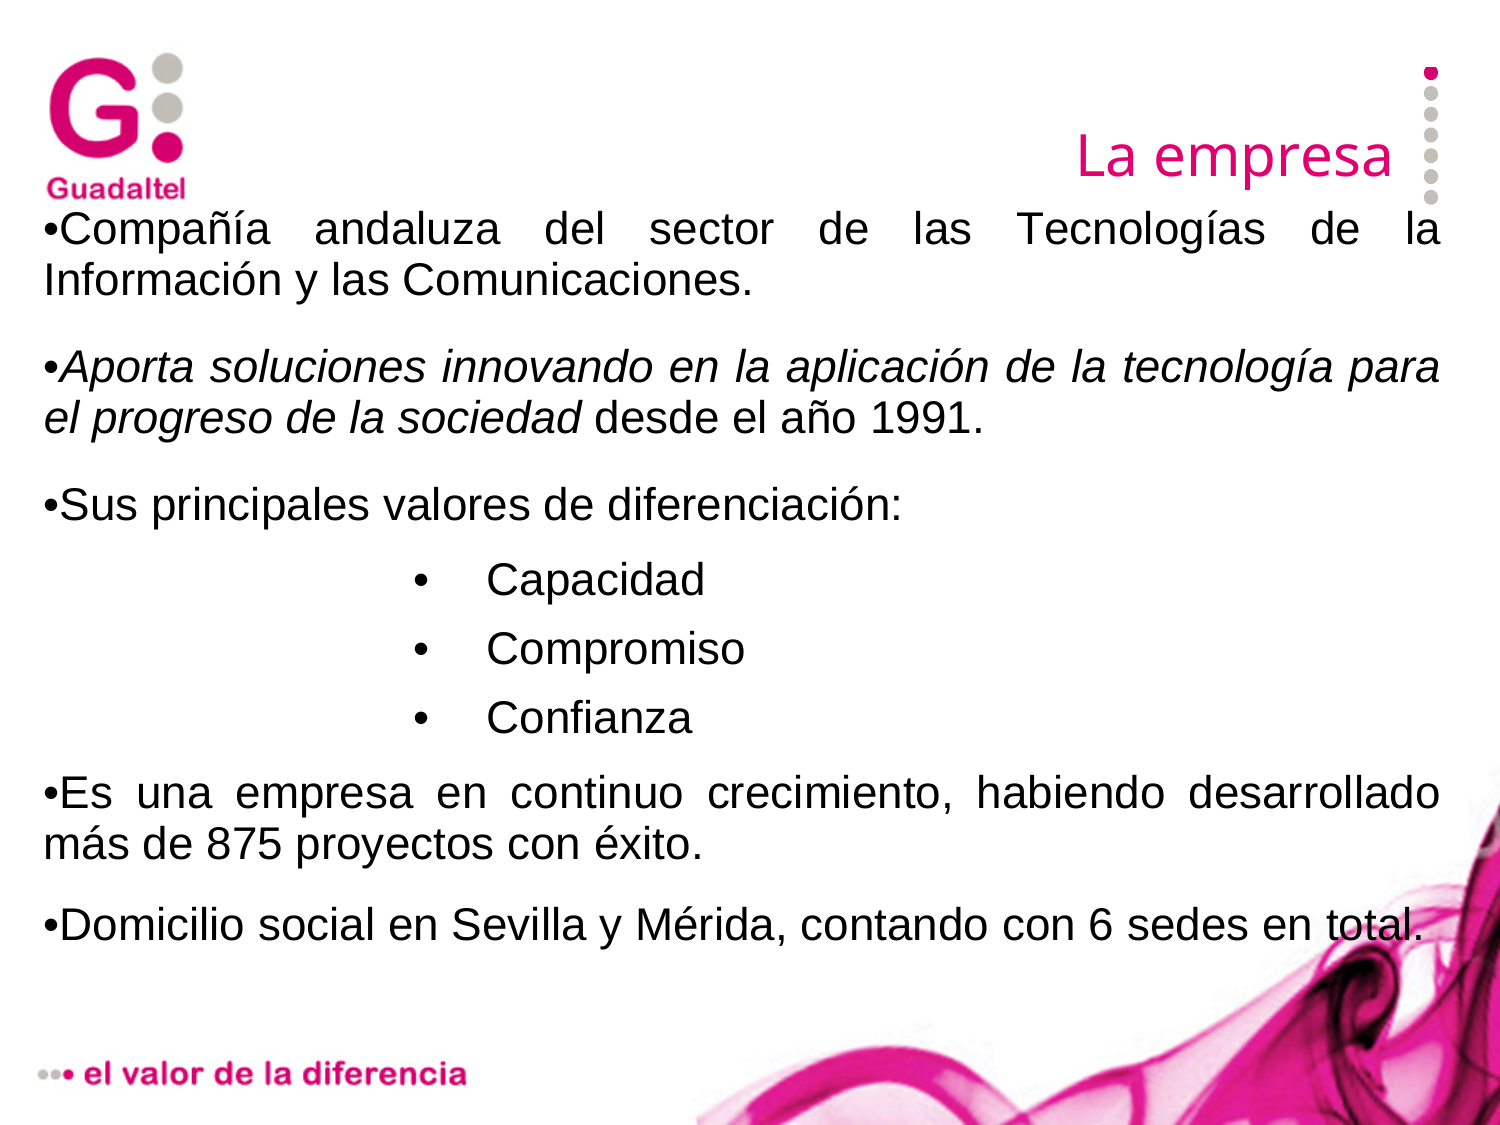

La empresa
Compañía andaluza del sector de las Tecnologías de la Información y las Comunicaciones.
Aporta soluciones innovando en la aplicación de la tecnología para el progreso de la sociedad desde el año 1991.
Sus principales valores de diferenciación:
		Capacidad
		Compromiso
		Confianza
Es una empresa en continuo crecimiento, habiendo desarrollado más de 875 proyectos con éxito.
Domicilio social en Sevilla y Mérida, contando con 6 sedes en total.